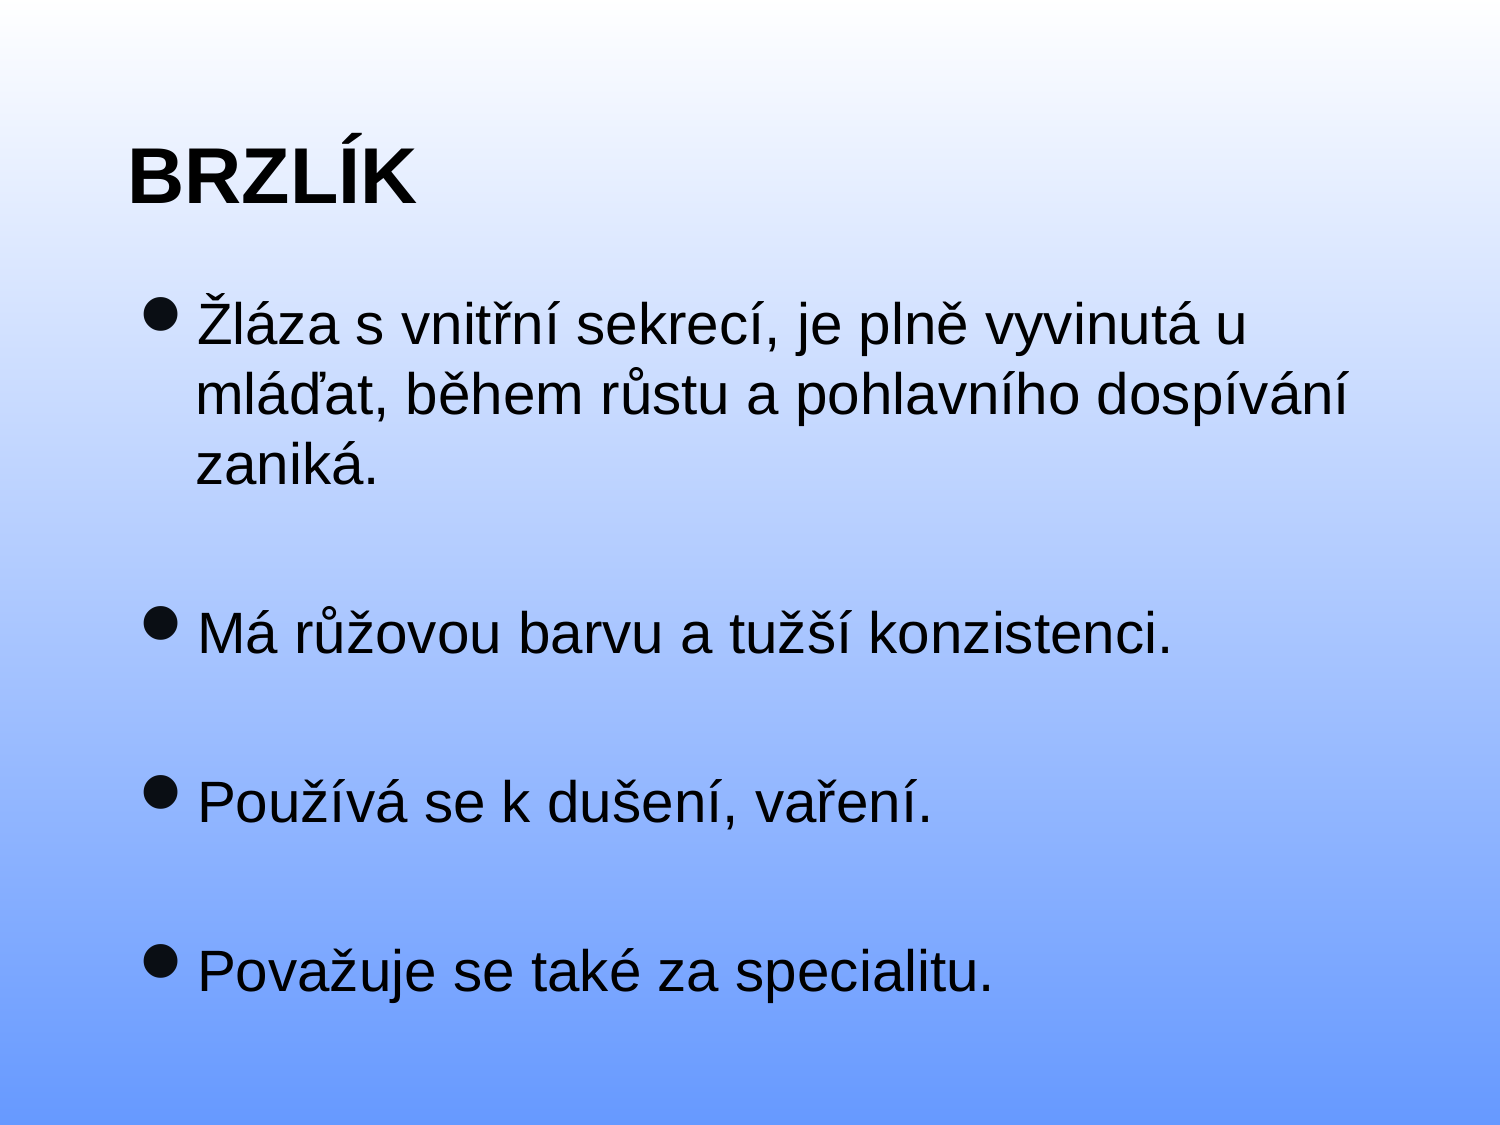

# BRZLÍK
Žláza s vnitřní sekrecí, je plně vyvinutá u mláďat, během růstu a pohlavního dospívání zaniká.
Má růžovou barvu a tužší konzistenci.
Používá se k dušení, vaření.
Považuje se také za specialitu.